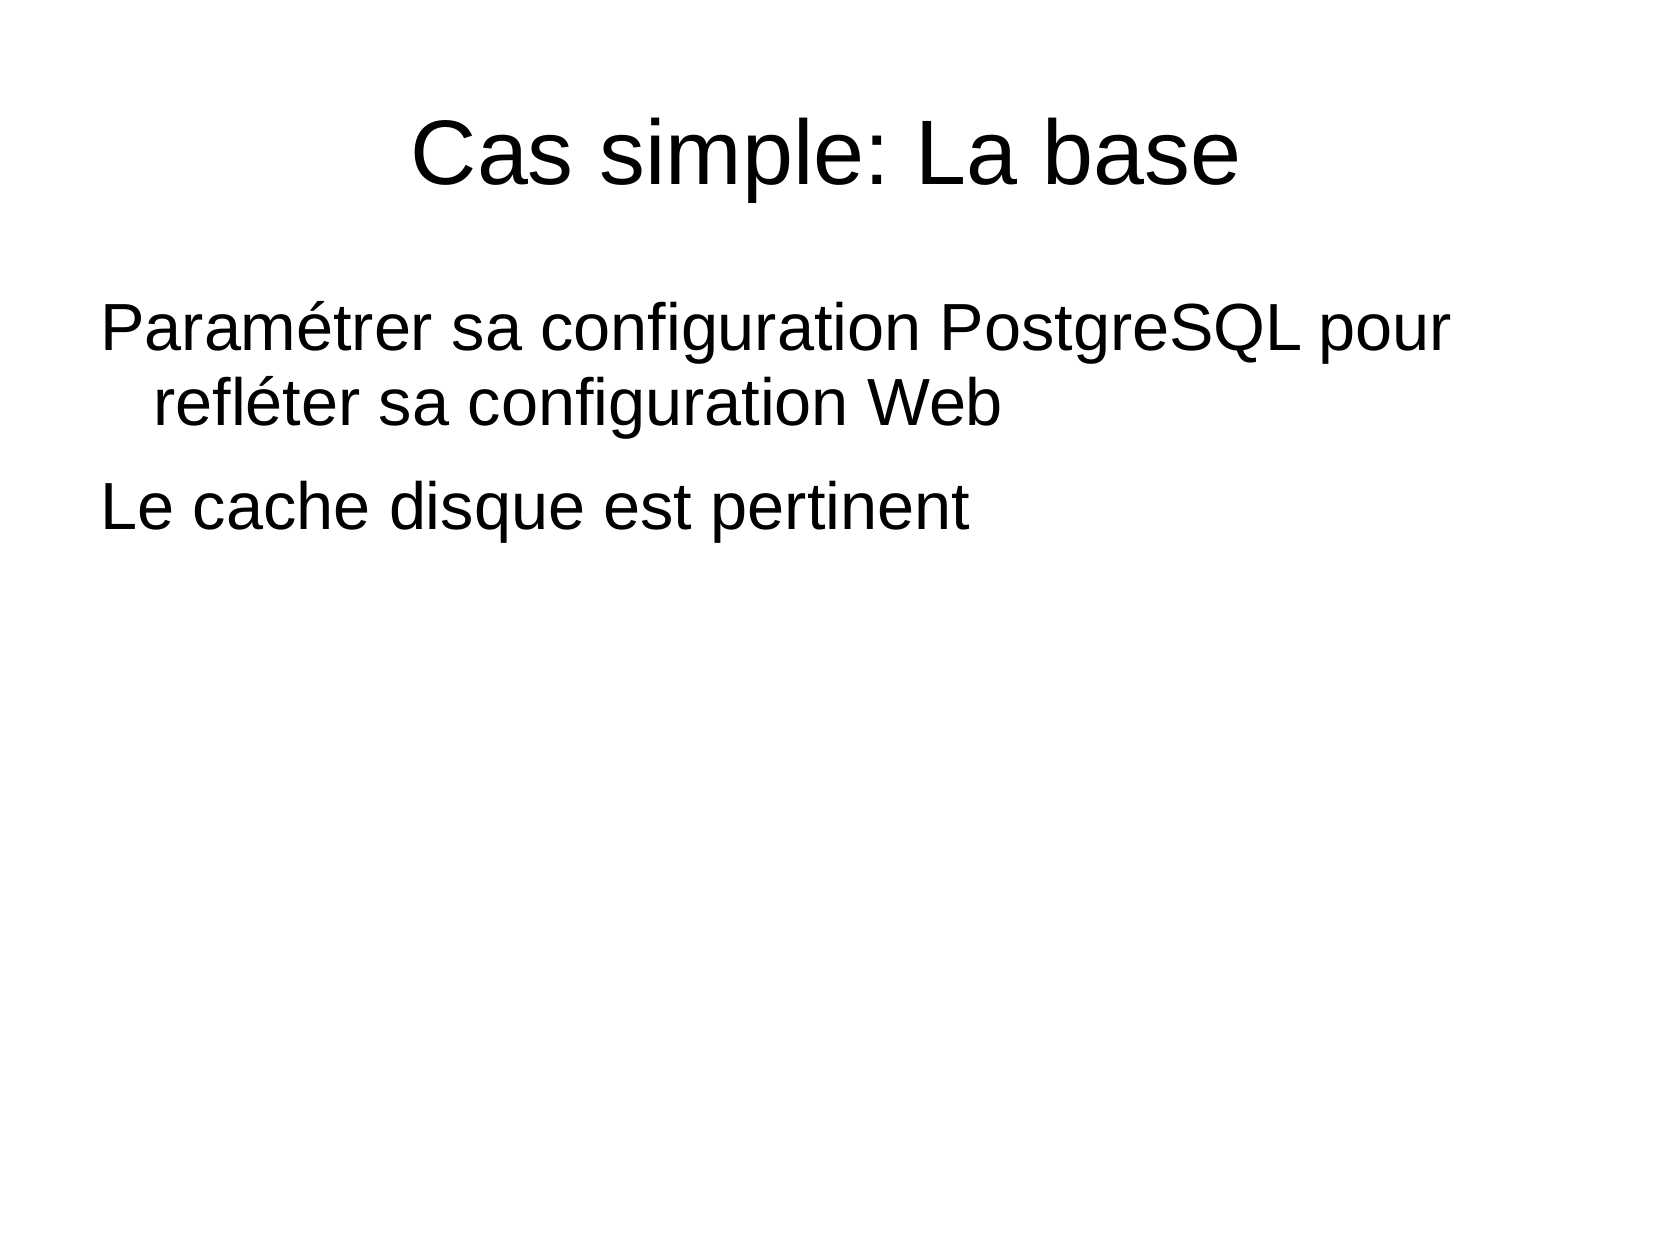

# Cas simple: La base
Paramétrer sa configuration PostgreSQL pour refléter sa configuration Web
Le cache disque est pertinent